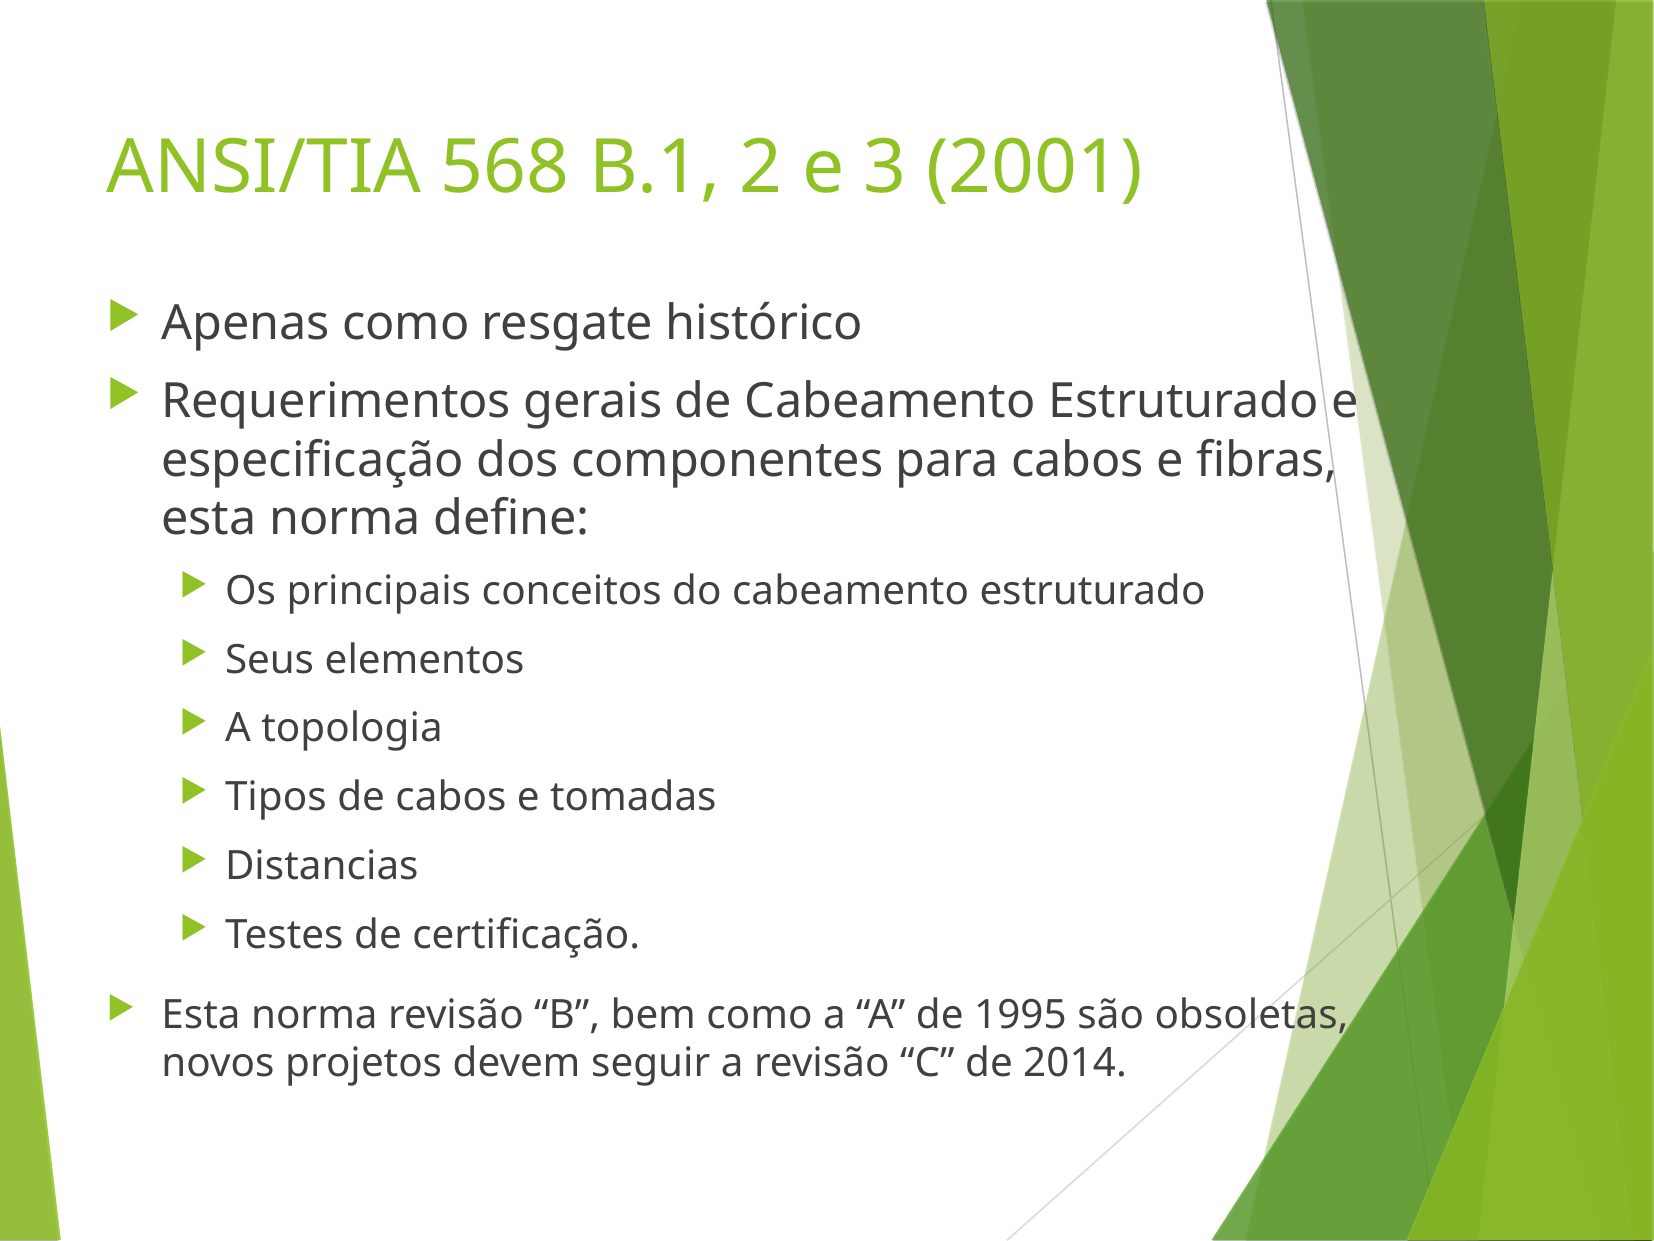

# ANSI/TIA 568 B.1, 2 e 3 (2001)
Apenas como resgate histórico
Requerimentos gerais de Cabeamento Estruturado e especificação dos componentes para cabos e fibras, esta norma define:
Os principais conceitos do cabeamento estruturado
Seus elementos
A topologia
Tipos de cabos e tomadas
Distancias
Testes de certificação.
Esta norma revisão “B”, bem como a “A” de 1995 são obsoletas, novos projetos devem seguir a revisão “C” de 2014.